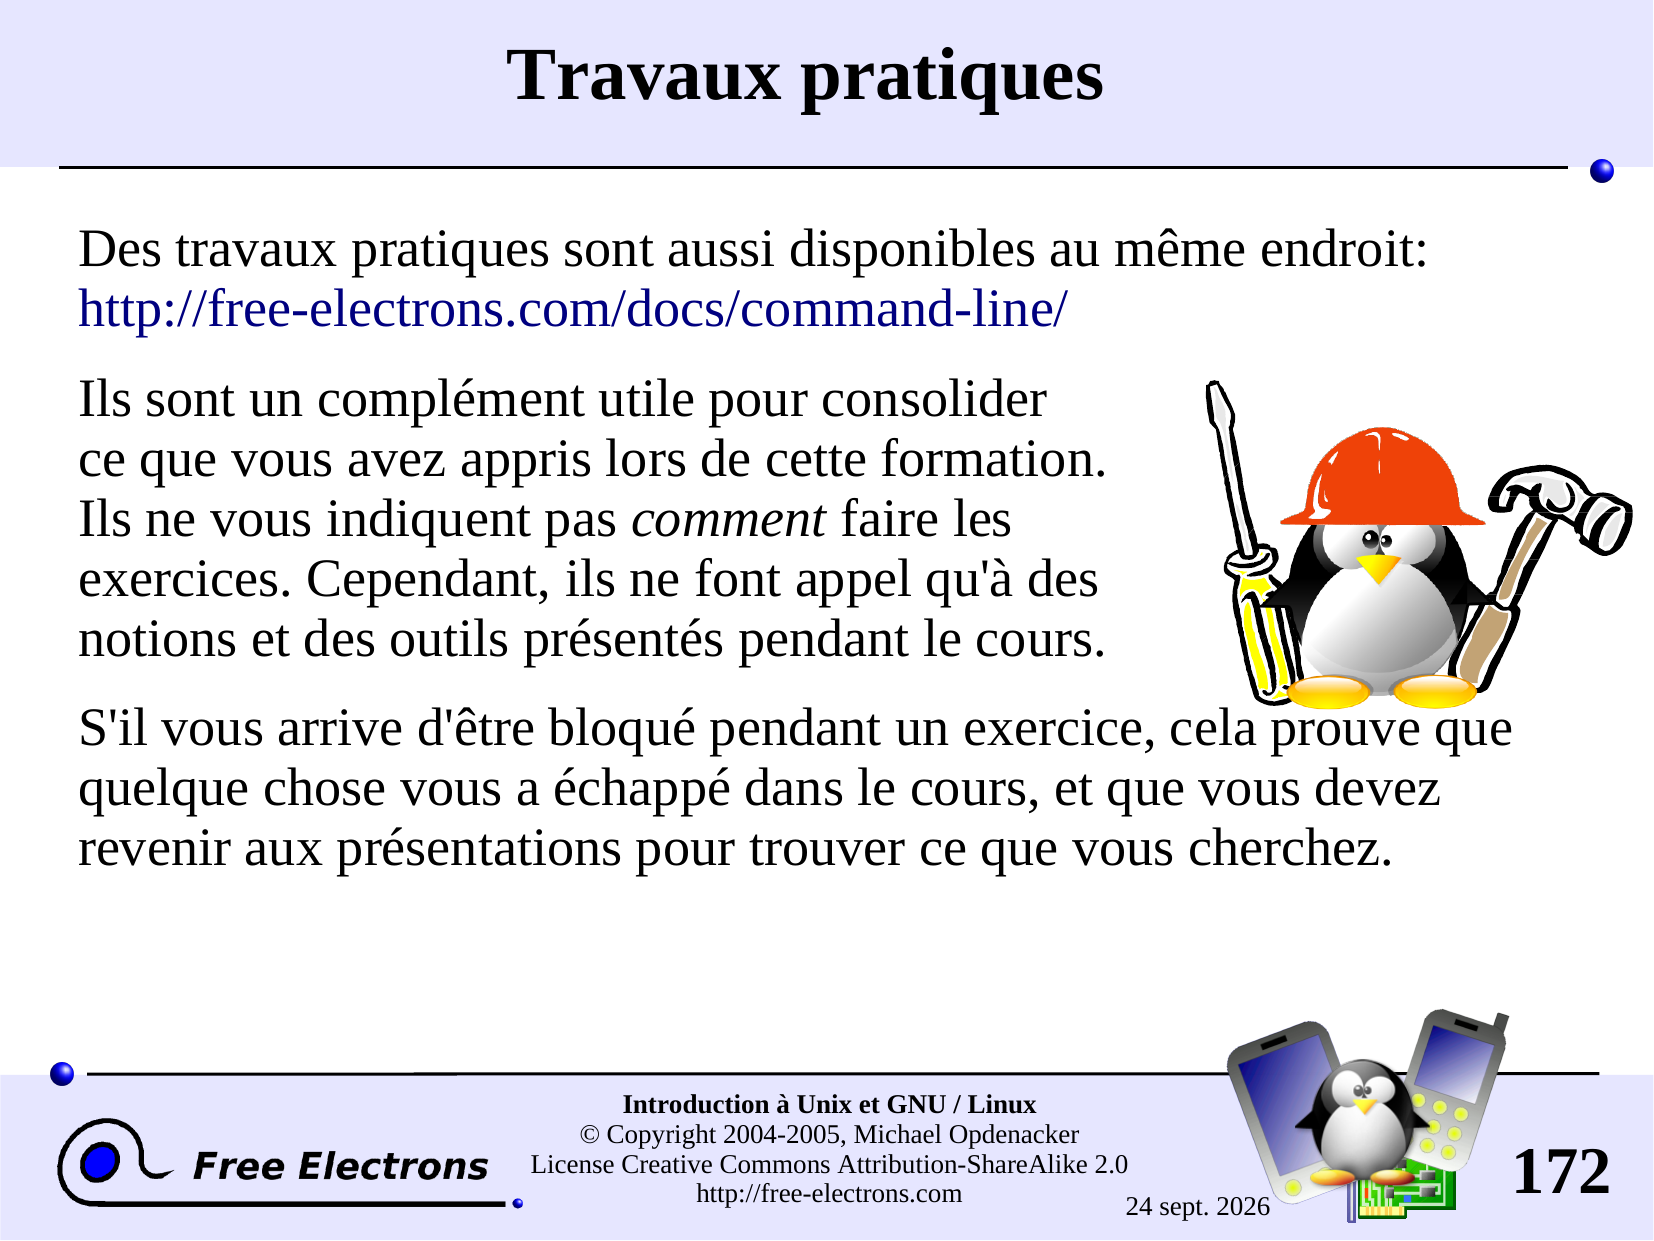

# Travaux pratiques
Des travaux pratiques sont aussi disponibles au même endroit:
http://free-electrons.com/docs/command-line/
Ils sont un complément utile pour consolider
ce que vous avez appris lors de cette formation.
Ils ne vous indiquent pas comment faire les
exercices. Cependant, ils ne font appel qu'à des
notions et des outils présentés pendant le cours.
S'il vous arrive d'être bloqué pendant un exercice, cela prouve que quelque chose vous a échappé dans le cours, et que vous devez revenir aux présentations pour trouver ce que vous cherchez.